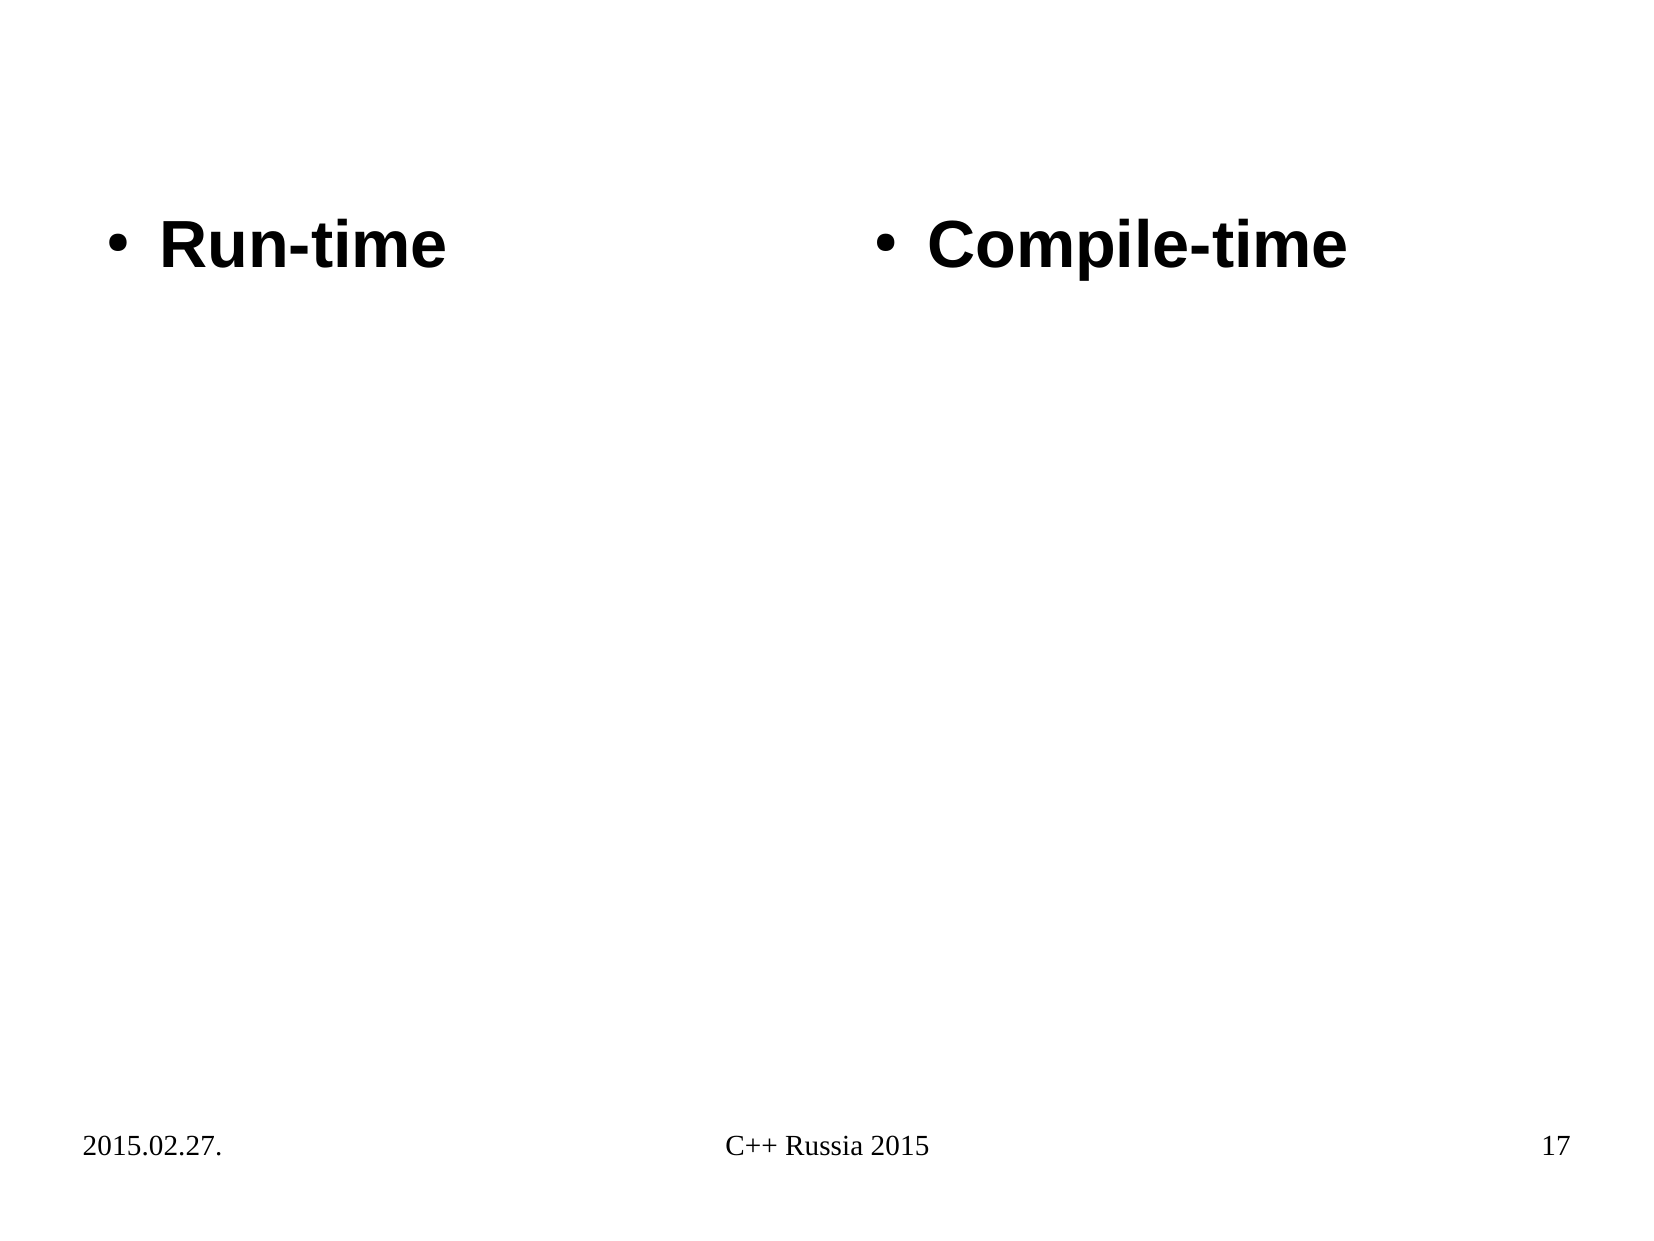

# Run-time
Compile-time
2015.02.27.
C++ Russia 2015
17